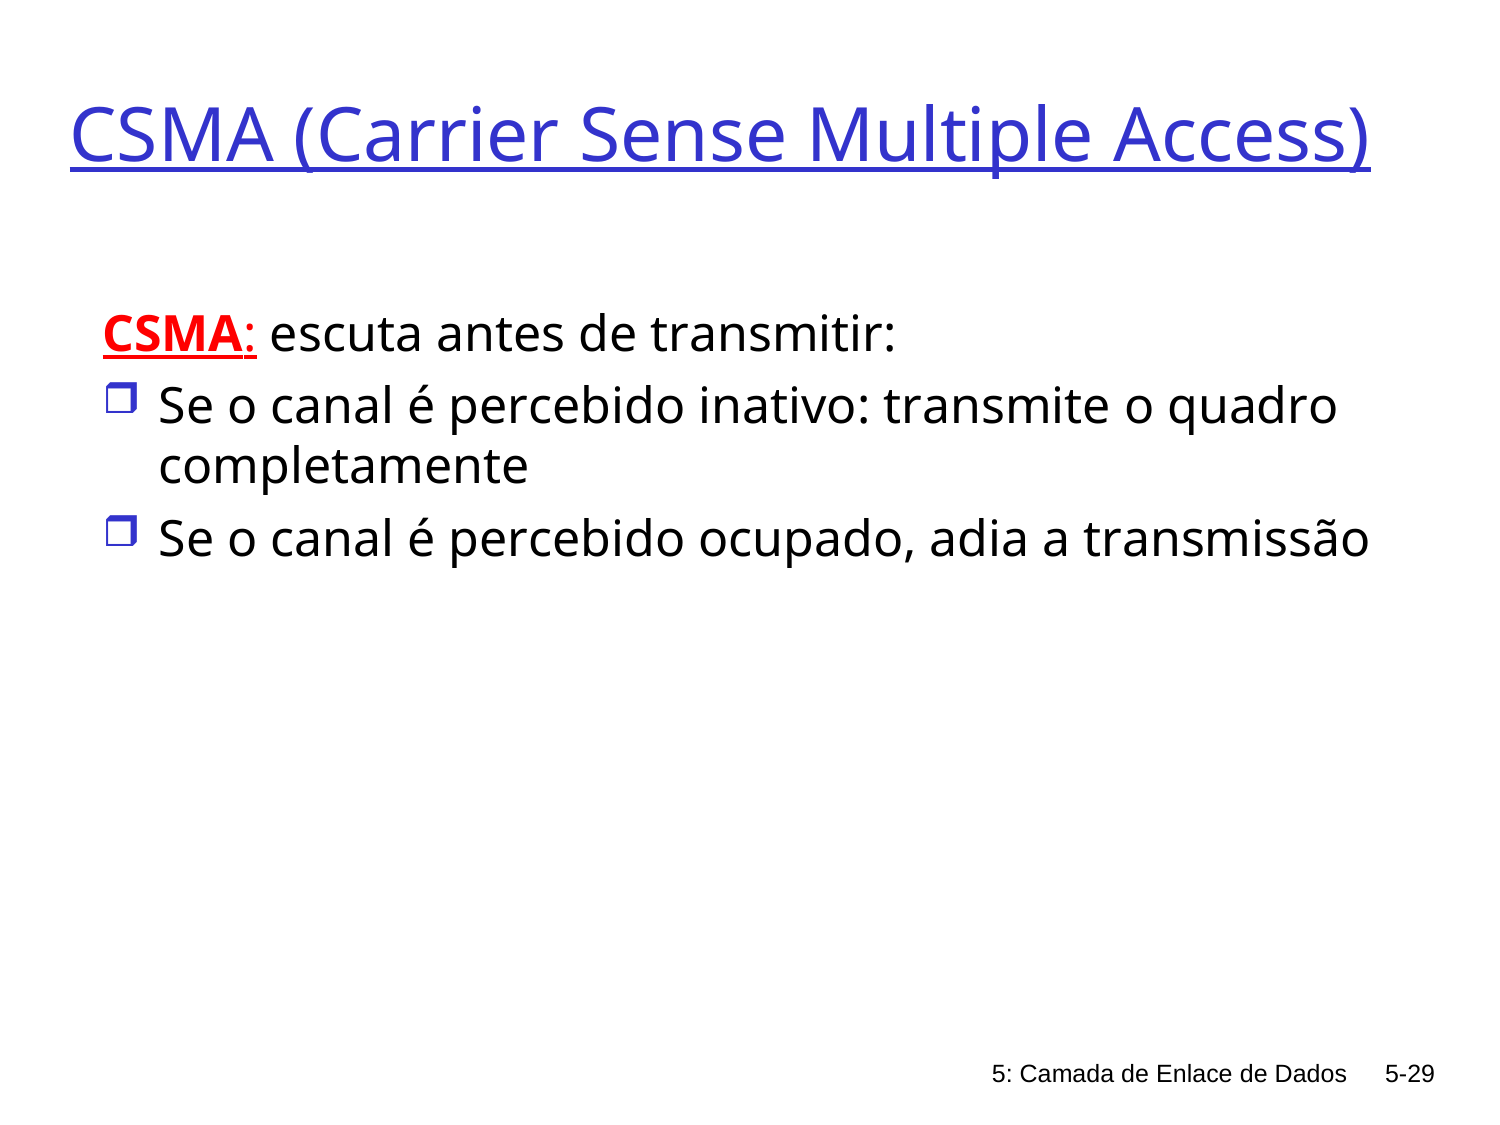

# CSMA (Carrier Sense Multiple Access)
CSMA: escuta antes de transmitir:
Se o canal é percebido inativo: transmite o quadro completamente
Se o canal é percebido ocupado, adia a transmissão
5: Camada de Enlace de Dados